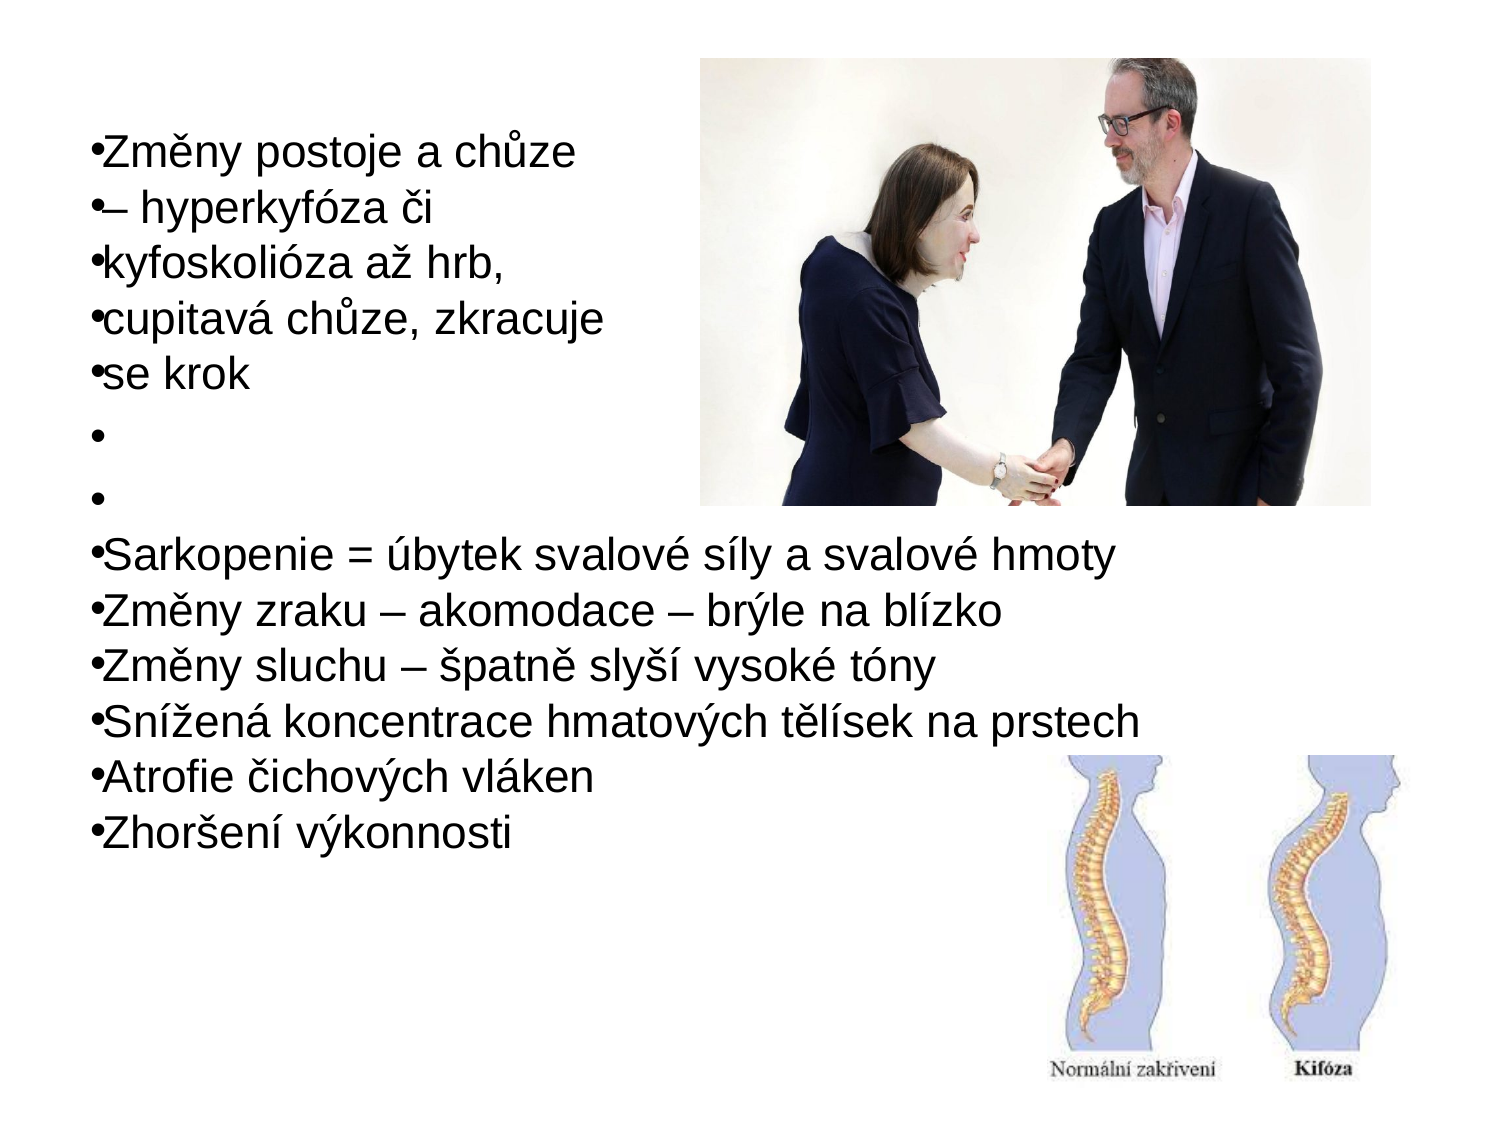

# Změny postoje a chůze
– hyperkyfóza či
kyfoskolióza až hrb,
cupitavá chůze, zkracuje
se krok
Sarkopenie = úbytek svalové síly a svalové hmoty
Změny zraku – akomodace – brýle na blízko
Změny sluchu – špatně slyší vysoké tóny
Snížená koncentrace hmatových tělísek na prstech
Atrofie čichových vláken
Zhoršení výkonnosti